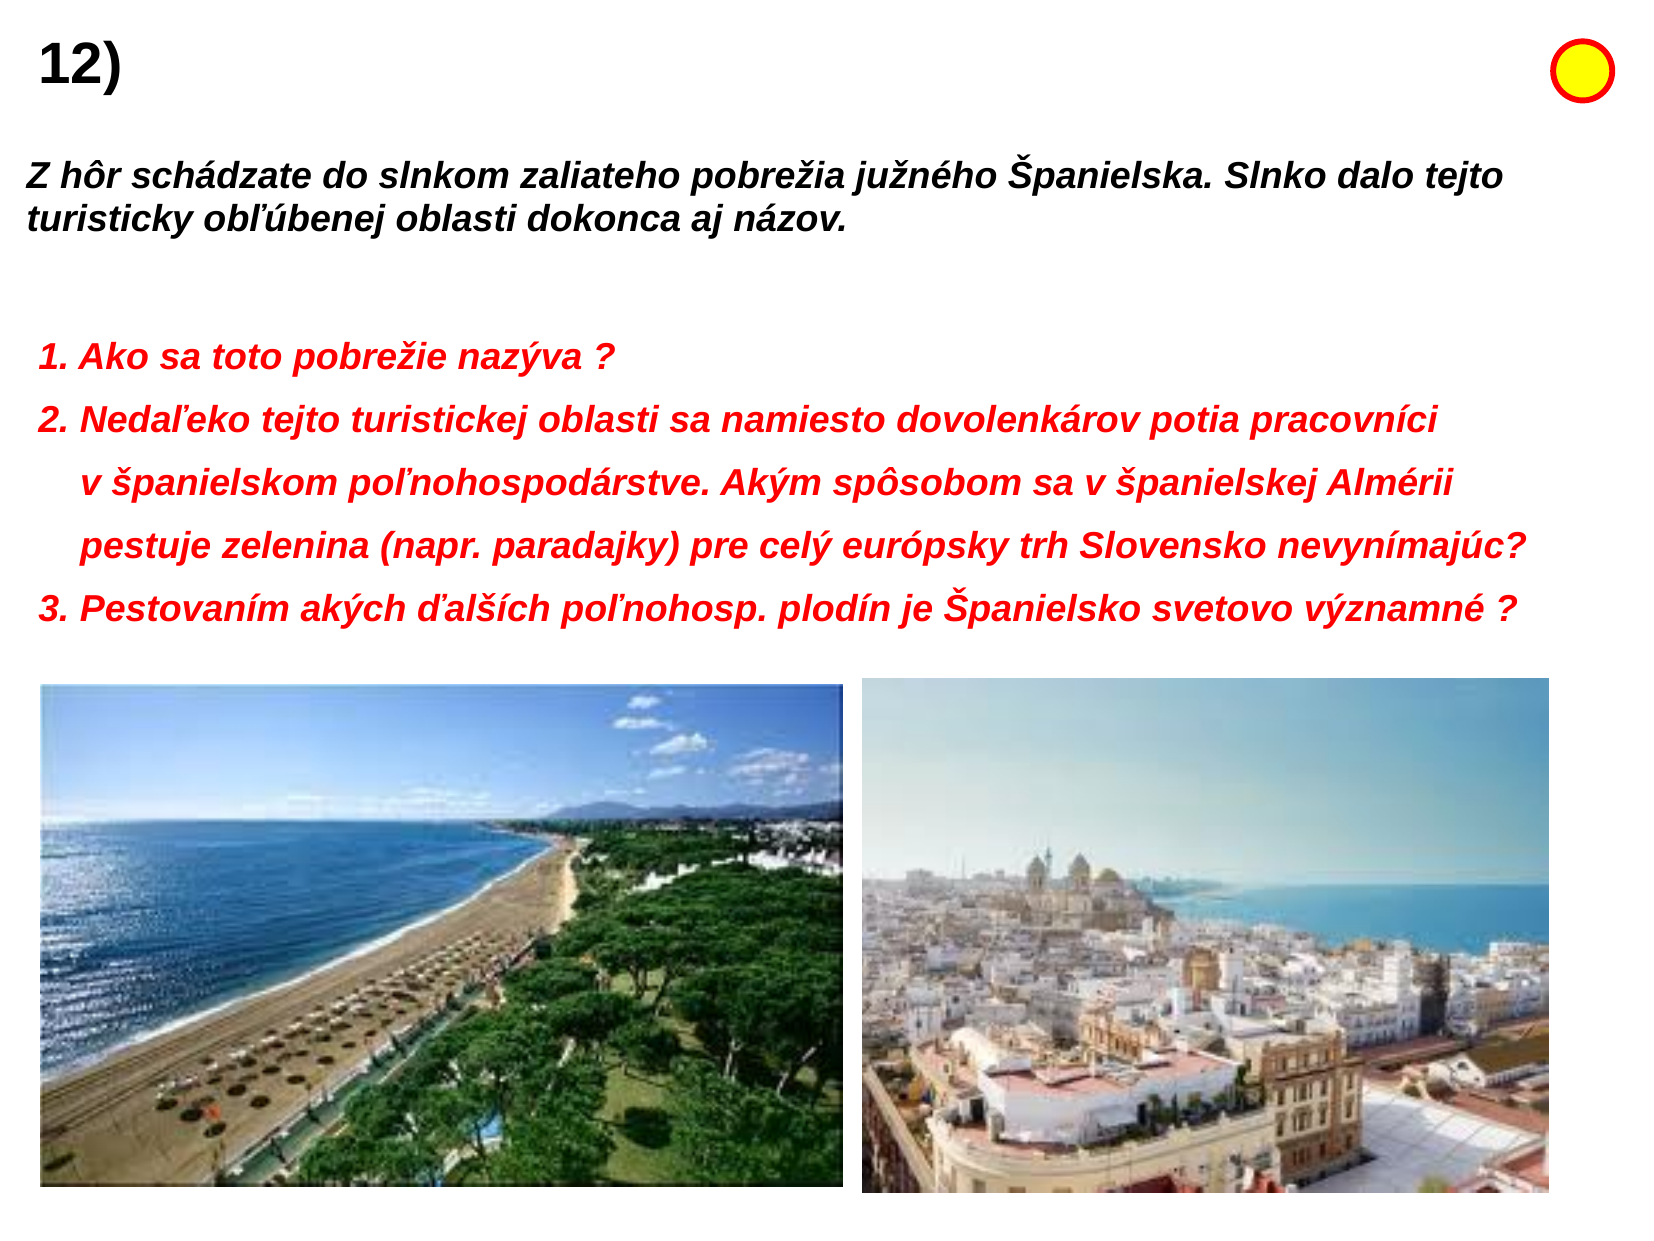

12)
Z hôr schádzate do slnkom zaliateho pobrežia južného Španielska. Slnko dalo tejto turisticky obľúbenej oblasti dokonca aj názov.
1. Ako sa toto pobrežie nazýva ?
2. Nedaľeko tejto turistickej oblasti sa namiesto dovolenkárov potia pracovníci
 v španielskom poľnohospodárstve. Akým spôsobom sa v španielskej Almérii
 pestuje zelenina (napr. paradajky) pre celý európsky trh Slovensko nevynímajúc?
3. Pestovaním akých ďalších poľnohosp. plodín je Španielsko svetovo významné ?